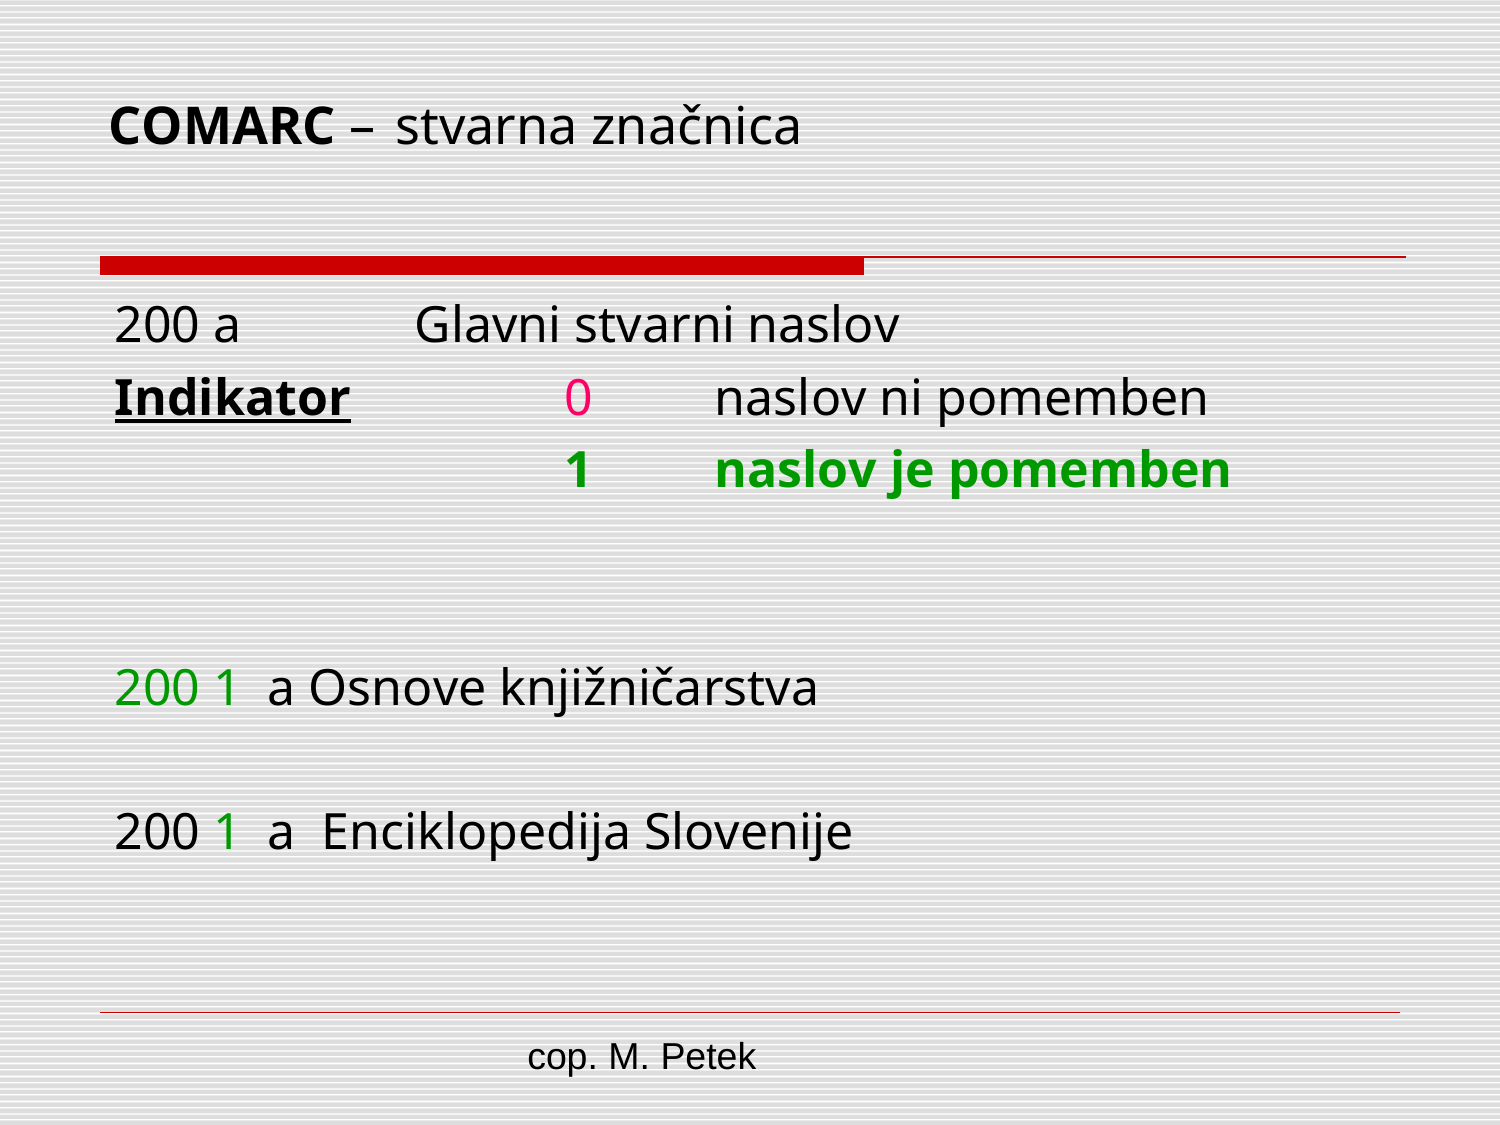

# COMARC – stvarna značnica
200 a		Glavni stvarni naslov
Indikator		0	naslov ni pomemben
				1	naslov je pomemben
200 1 a Osnove knjižničarstva
200 1 a Enciklopedija Slovenije
cop. M. Petek